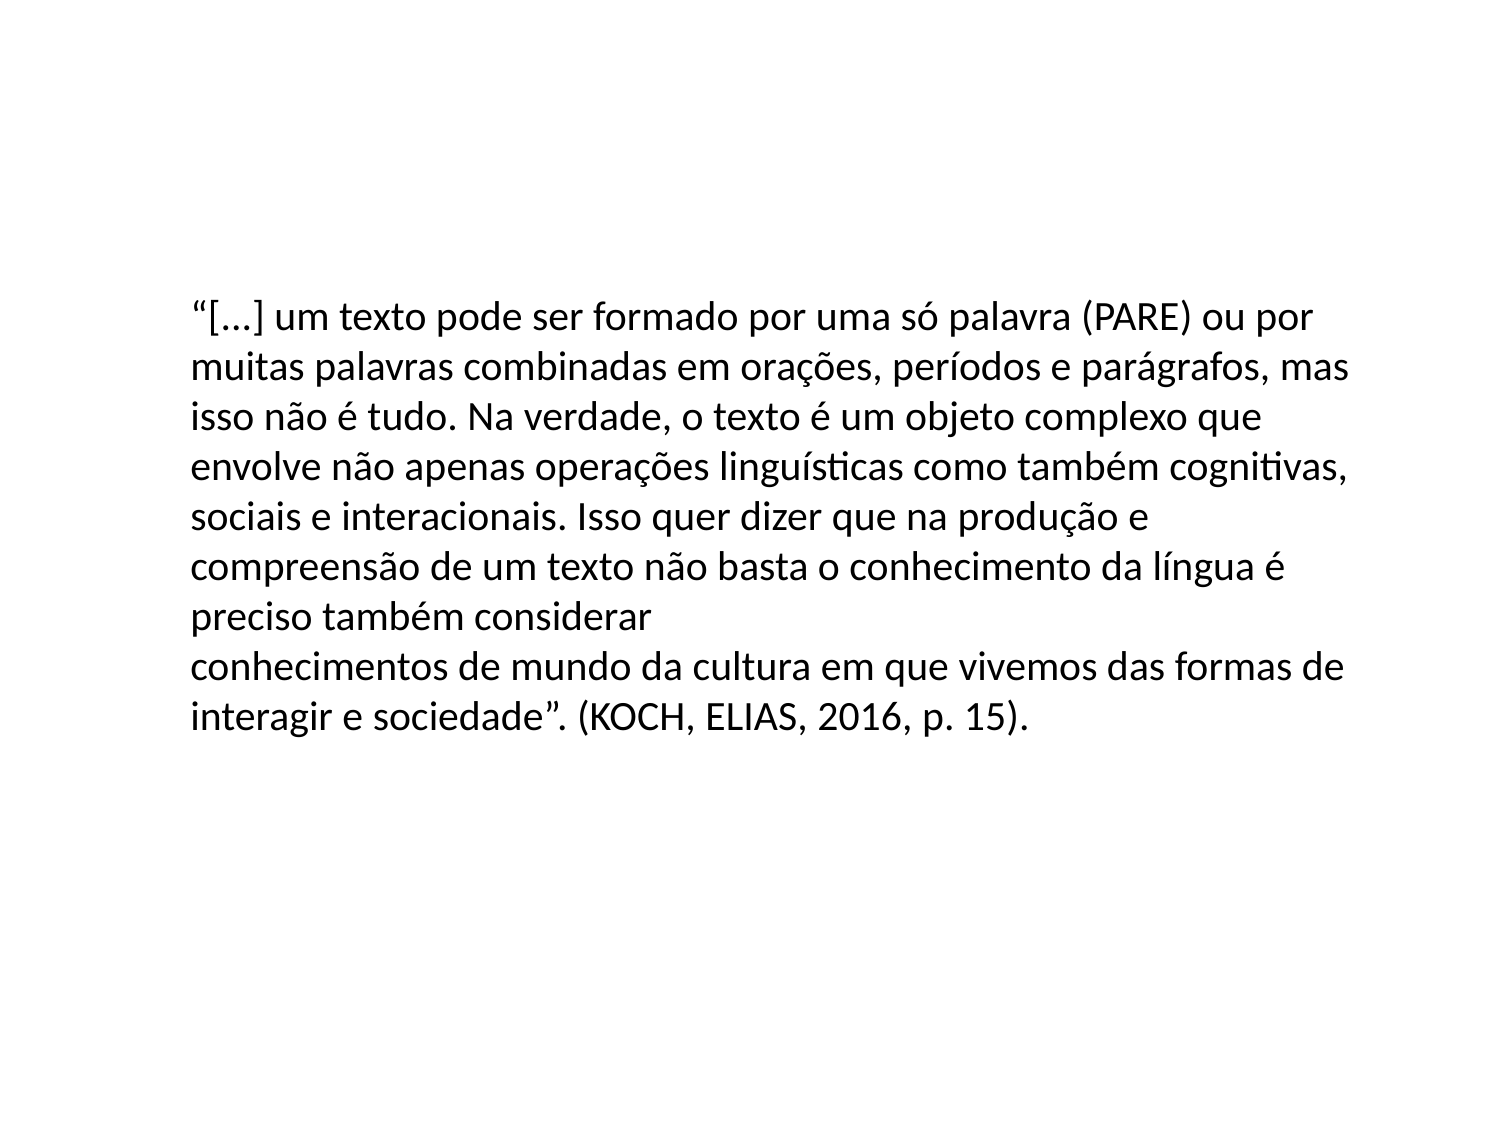

“[...] um texto pode ser formado por uma só palavra (PARE) ou por muitas palavras combinadas em orações, períodos e parágrafos, mas isso não é tudo. Na verdade, o texto é um objeto complexo que envolve não apenas operações linguísticas como também cognitivas, sociais e interacionais. Isso quer dizer que na produção e compreensão de um texto não basta o conhecimento da língua é preciso também considerar
conhecimentos de mundo da cultura em que vivemos das formas de interagir e sociedade”. (KOCH, ELIAS, 2016, p. 15).